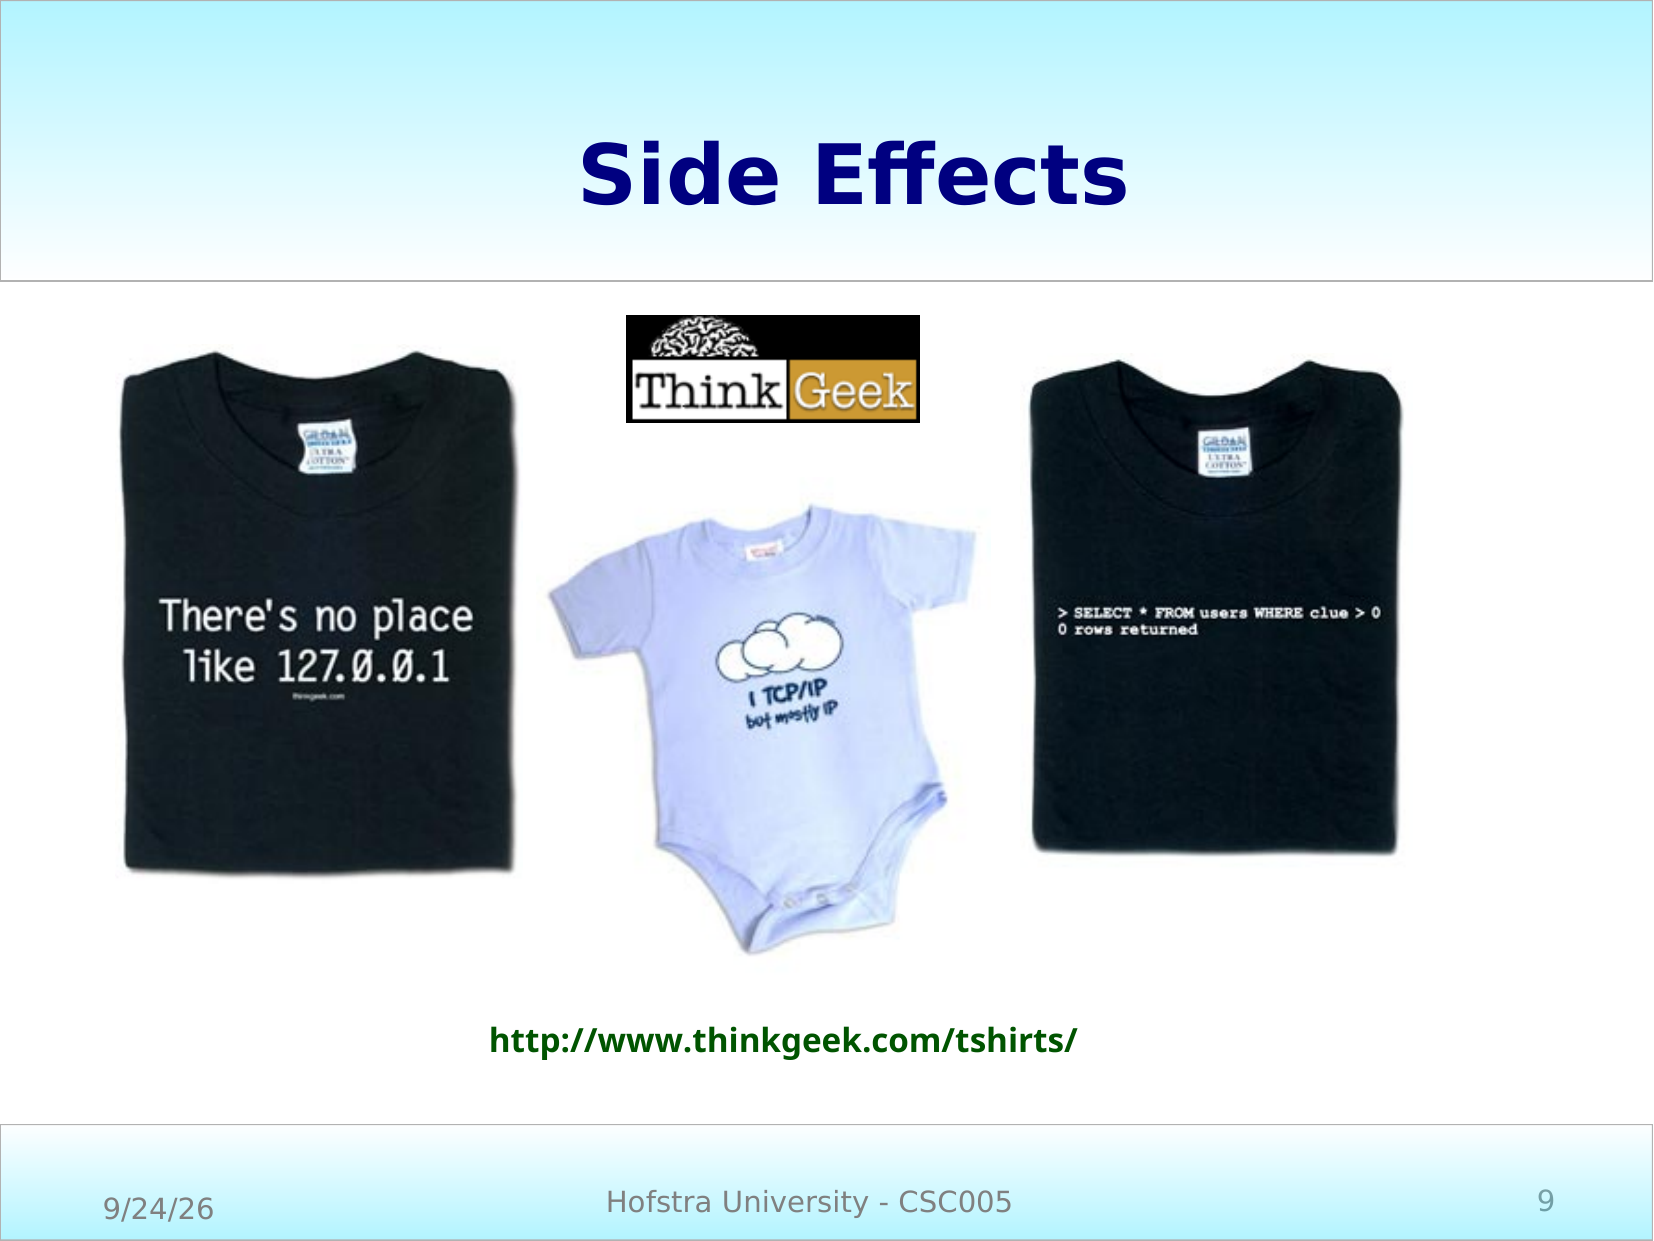

# Side Effects
http://www.thinkgeek.com/tshirts/
9
Hofstra University - CSC005